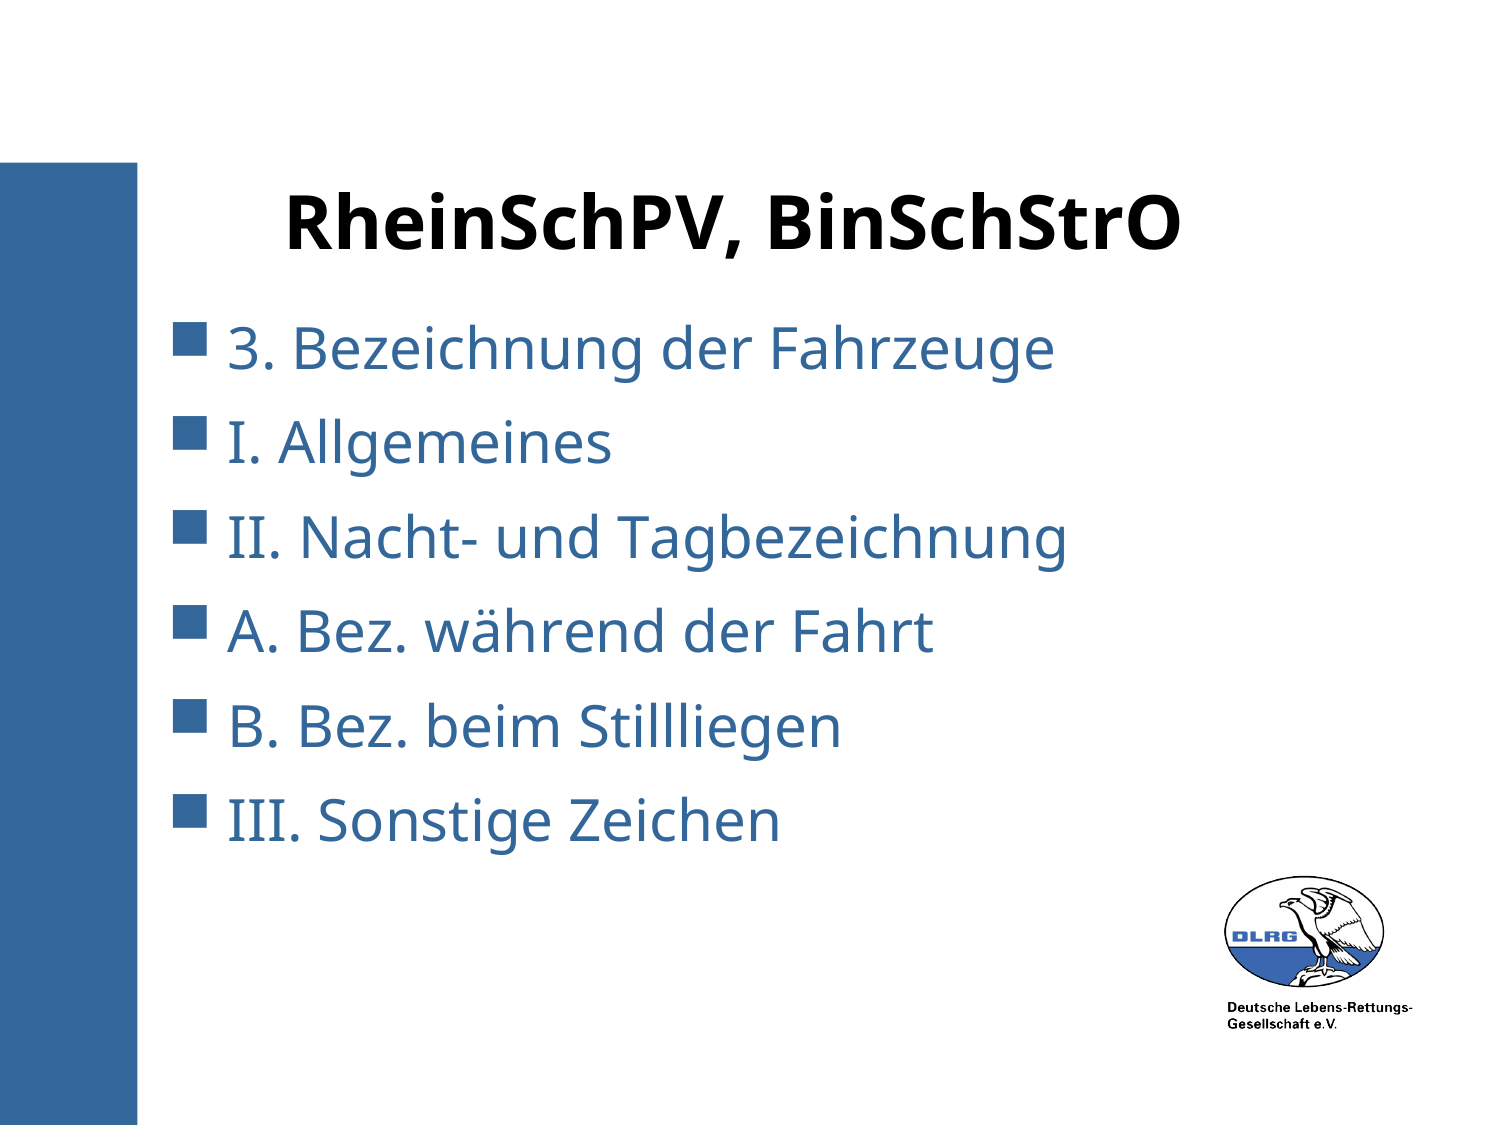

#
RheinSchPV, BinSchStrO
 3. Bezeichnung der Fahrzeuge
 I. Allgemeines
 II. Nacht- und Tagbezeichnung
 A. Bez. während der Fahrt
 B. Bez. beim Stillliegen
 III. Sonstige Zeichen